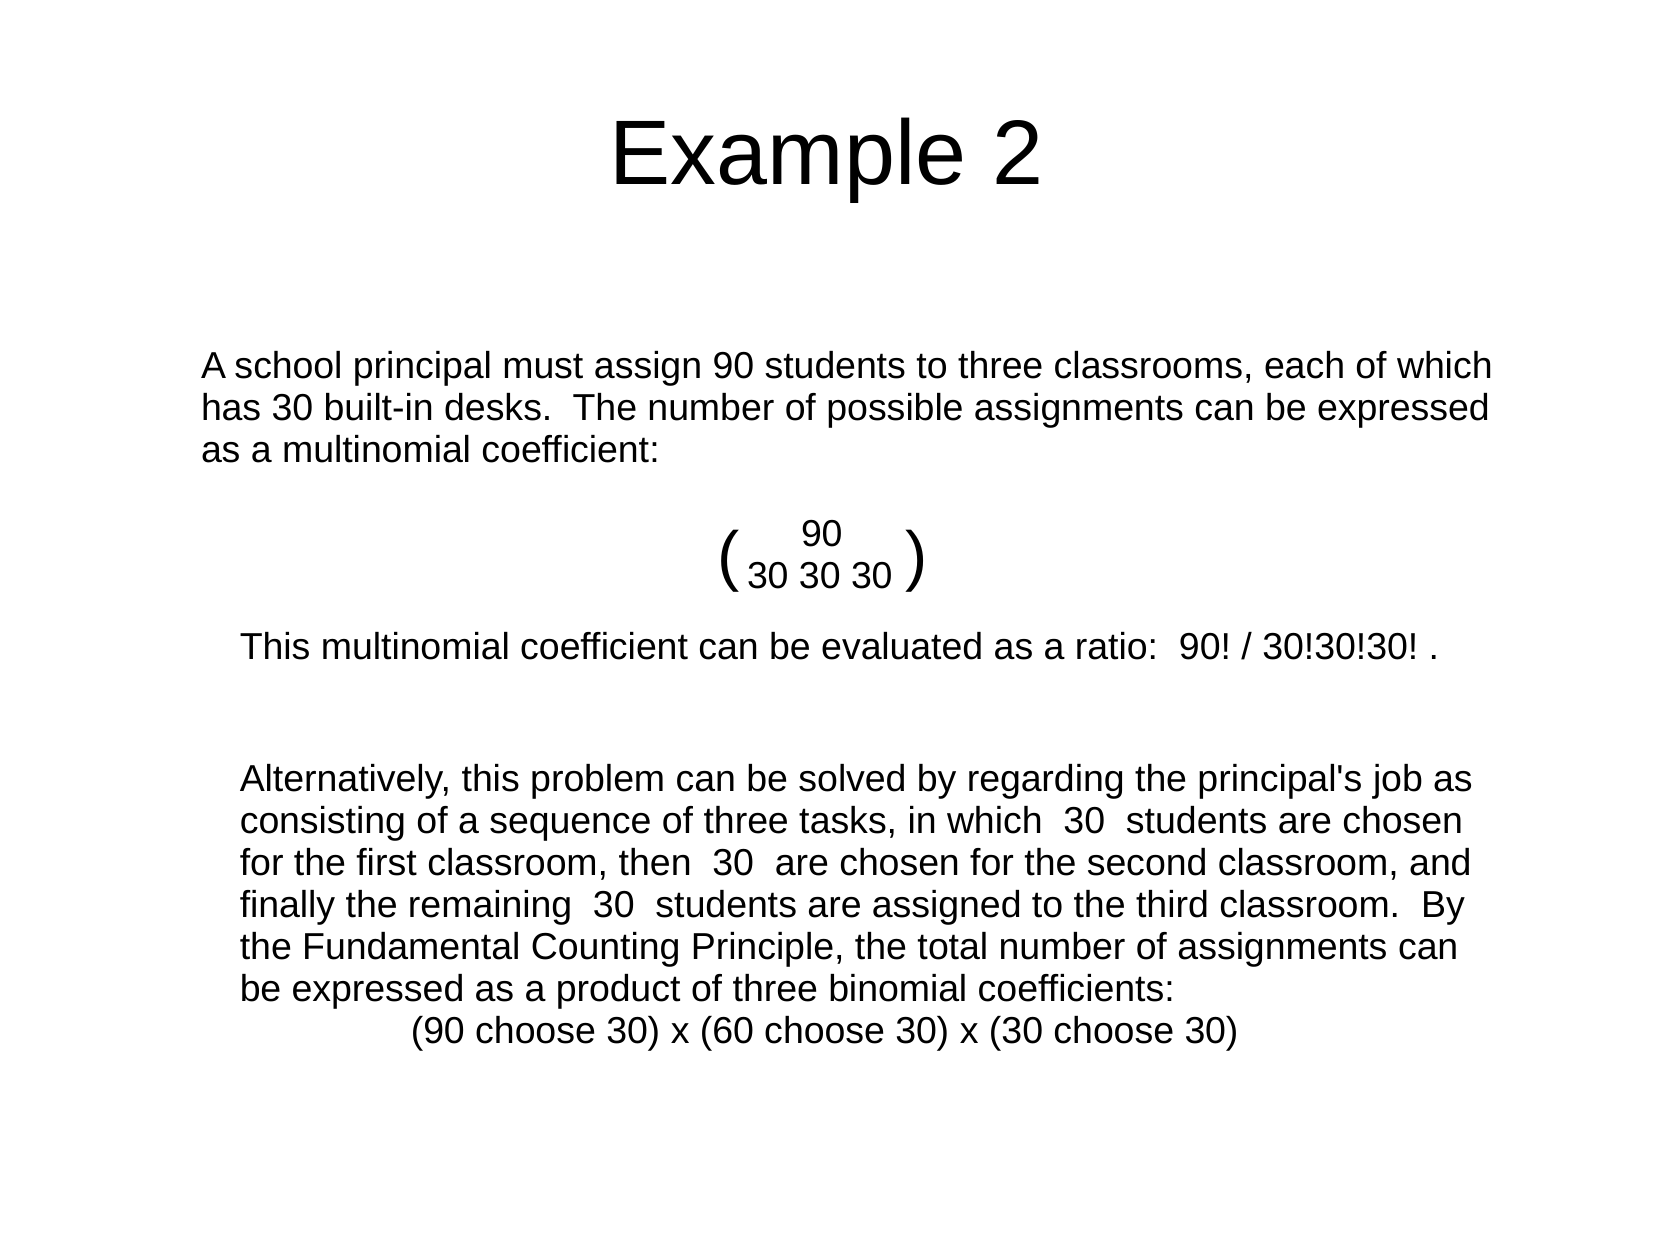

# Example 2
A school principal must assign 90 students to three classrooms, each of which
has 30 built-in desks. The number of possible assignments can be expressed
as a multinomial coefficient:
								90
							 30 30 30
 (
 )
This multinomial coefficient can be evaluated as a ratio: 90! / 30!30!30! .
Alternatively, this problem can be solved by regarding the principal's job as
consisting of a sequence of three tasks, in which 30 students are chosen
for the first classroom, then 30 are chosen for the second classroom, and
finally the remaining 30 students are assigned to the third classroom. By
the Fundamental Counting Principle, the total number of assignments can
be expressed as a product of three binomial coefficients:
		 (90 choose 30) x (60 choose 30) x (30 choose 30)